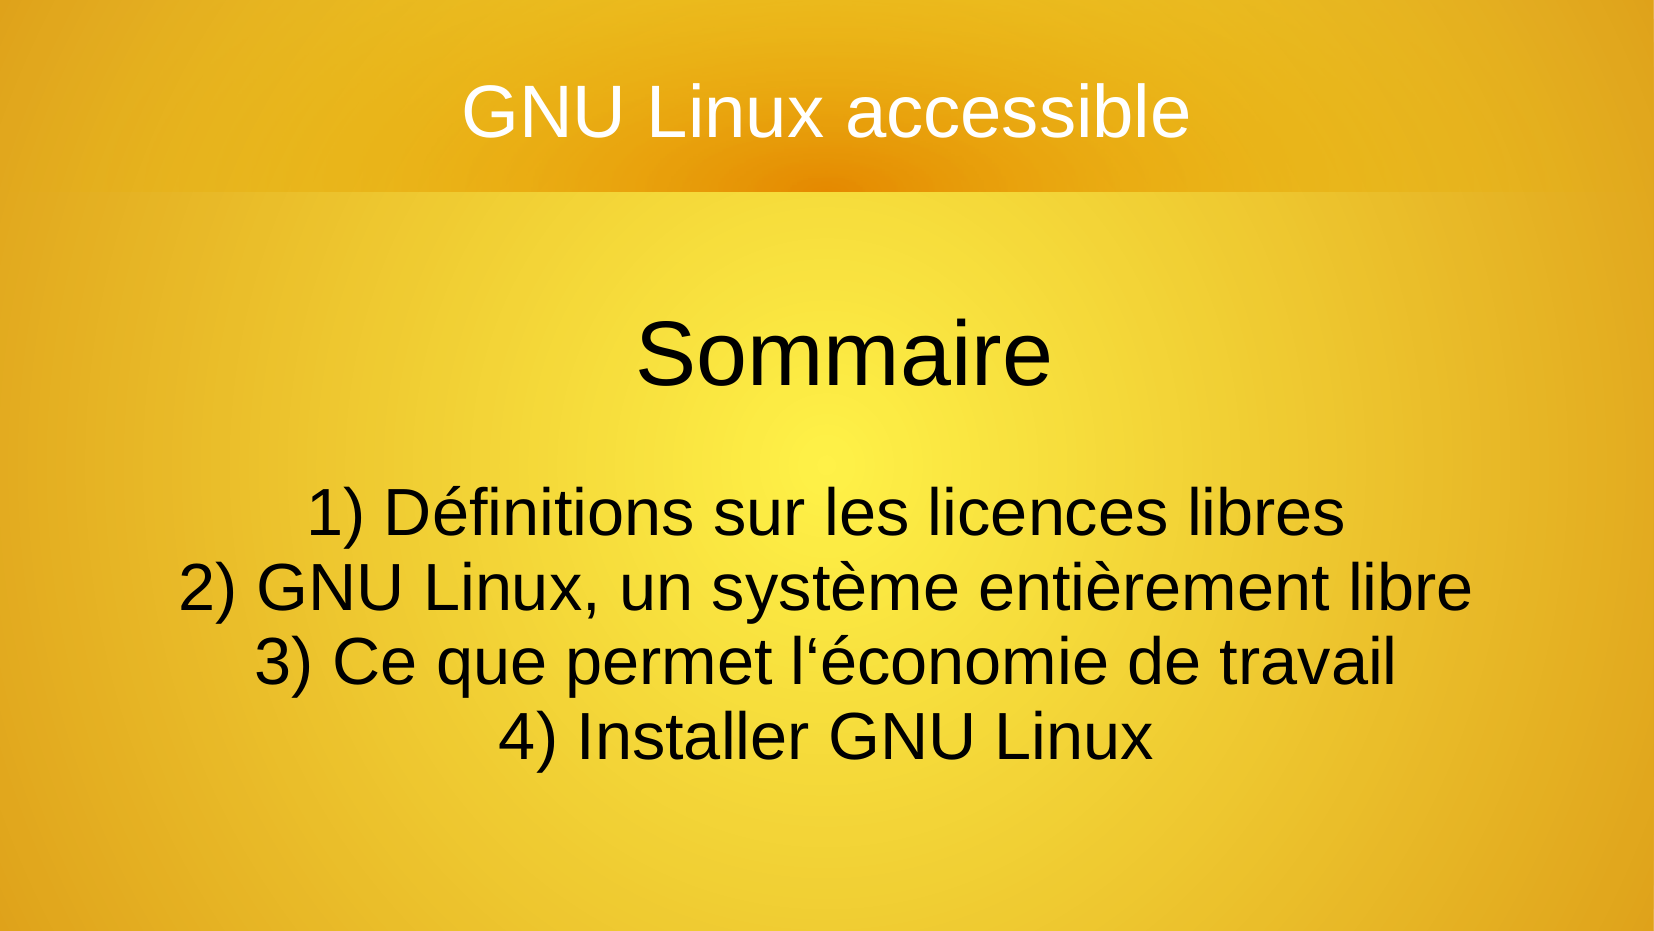

# GNU Linux accessible
Sommaire
 Définitions sur les licences libres
 GNU Linux, un système entièrement libre
 Ce que permet l‘économie de travail
 Installer GNU Linux